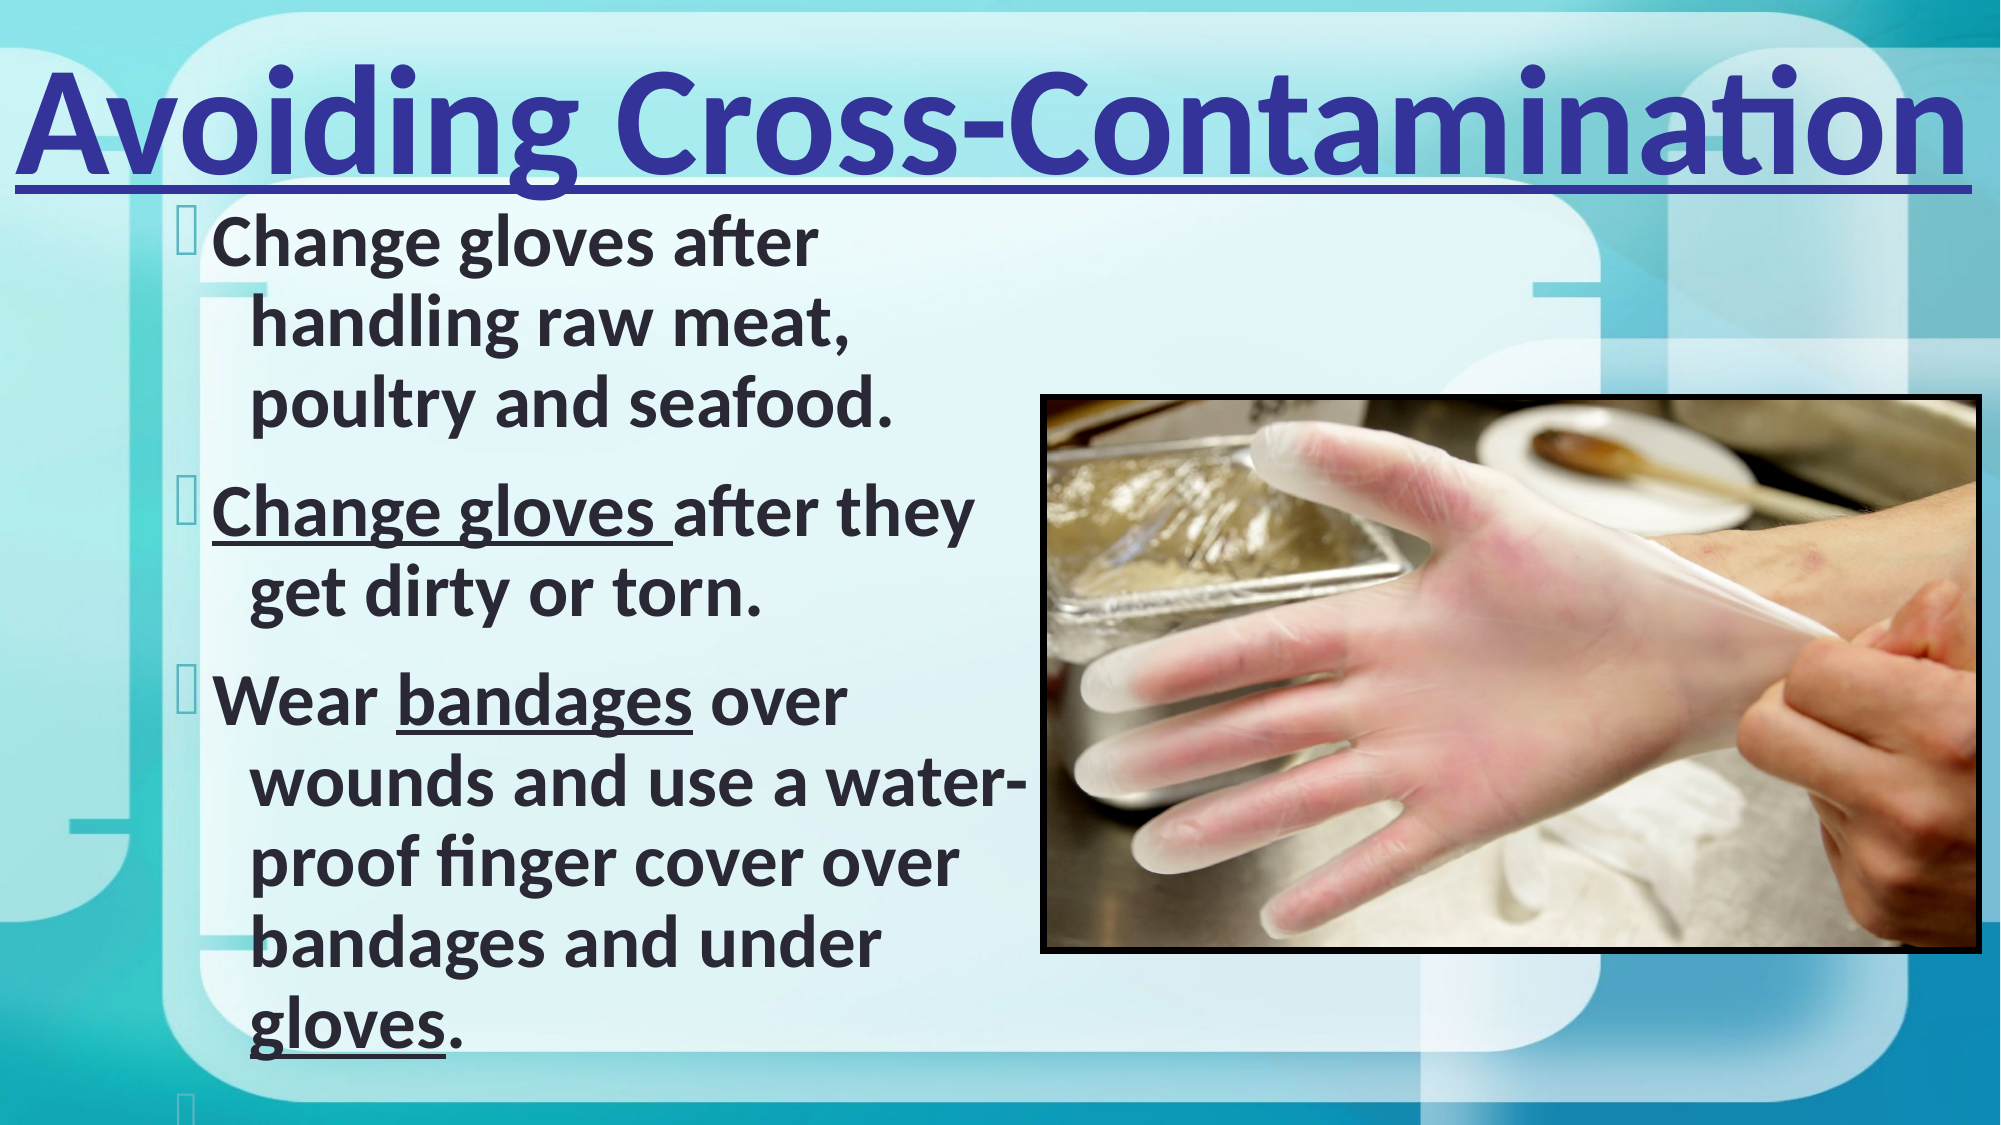

Avoiding Cross-Contamination
# Change gloves after handling raw meat, poultry and seafood.
Change gloves after they get dirty or torn.
Wear bandages over wounds and use a water-proof finger cover over bandages and under gloves.